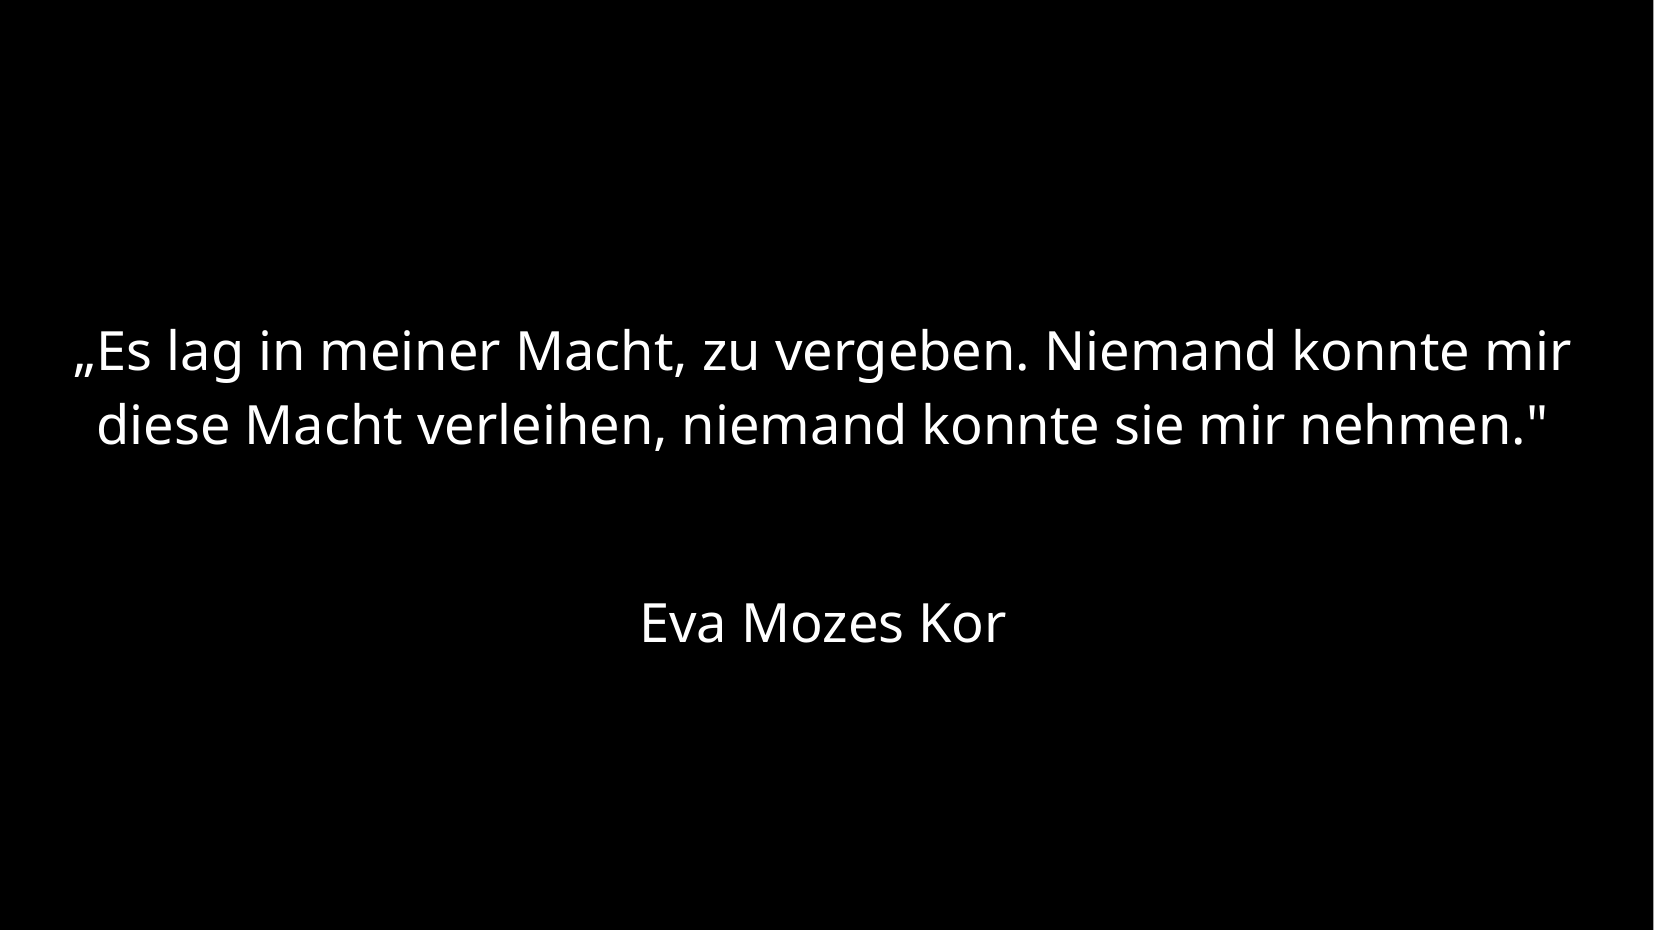

„Es lag in meiner Macht, zu vergeben. Niemand konnte mir diese Macht verleihen, niemand konnte sie mir nehmen."
Eva Mozes Kor